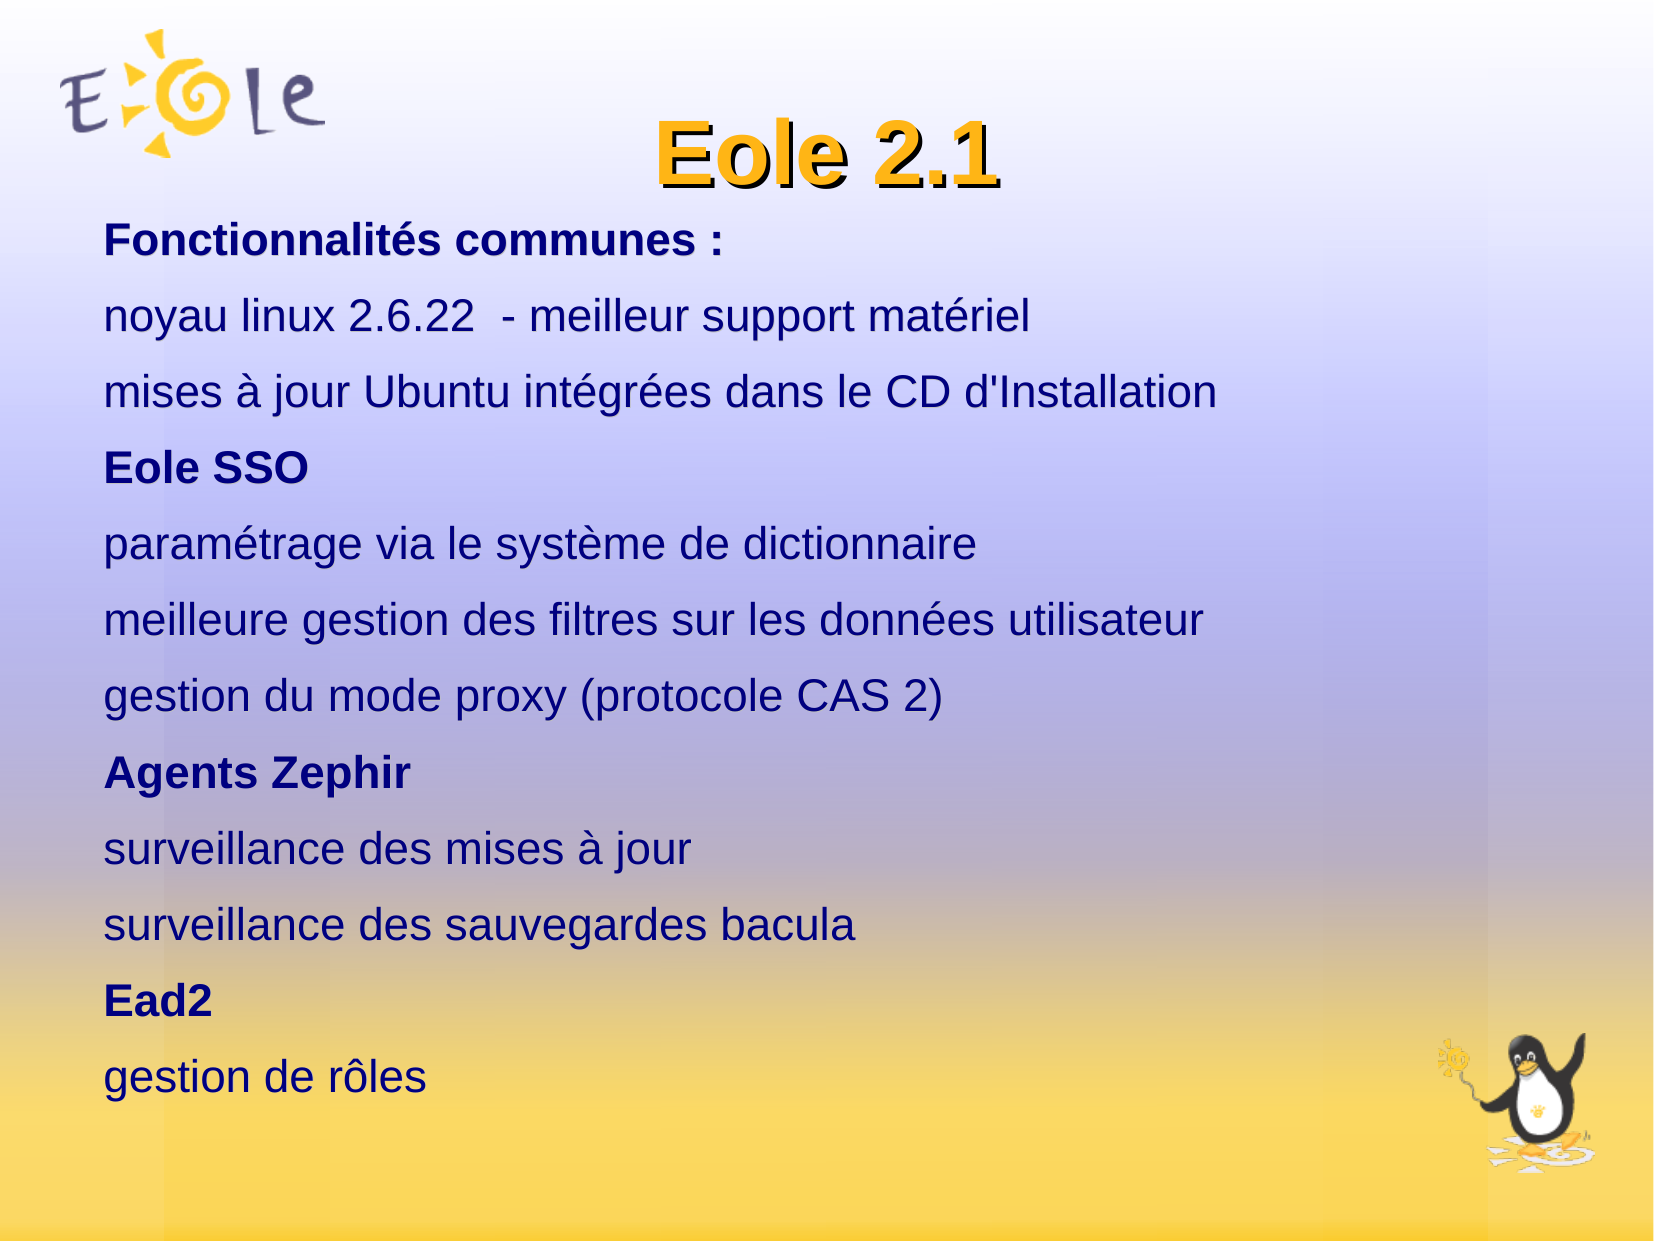

# Eole 2.1
Fonctionnalités communes :
noyau linux 2.6.22 - meilleur support matériel
mises à jour Ubuntu intégrées dans le CD d'Installation
Eole SSO
paramétrage via le système de dictionnaire
meilleure gestion des filtres sur les données utilisateur
gestion du mode proxy (protocole CAS 2)
Agents Zephir
surveillance des mises à jour
surveillance des sauvegardes bacula
Ead2
gestion de rôles